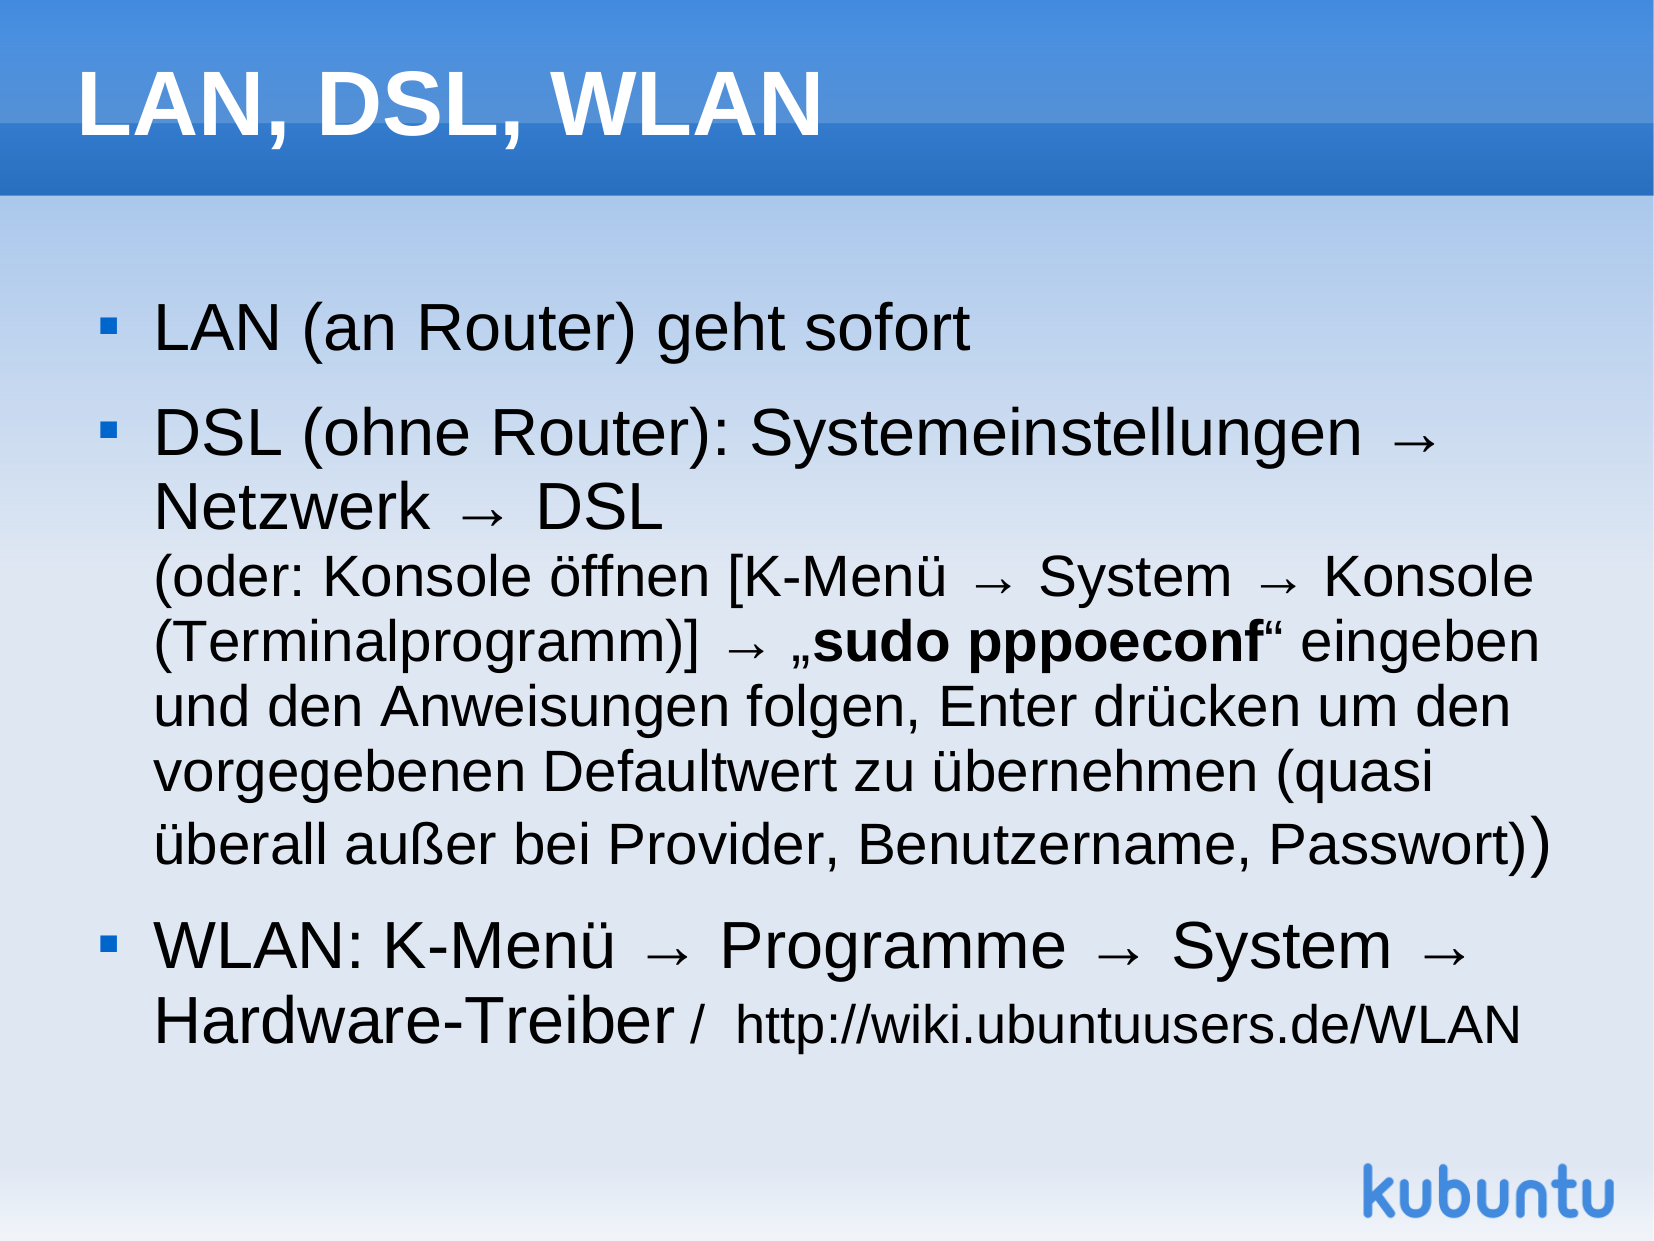

# LAN, DSL, WLAN
LAN (an Router) geht sofort
DSL (ohne Router): Systemeinstellungen → Netzwerk → DSL
(oder: Konsole öffnen [K-Menü → System → Konsole (Terminalprogramm)] → „sudo pppoeconf“ eingeben und den Anweisungen folgen, Enter drücken um den vorgegebenen Defaultwert zu übernehmen (quasi überall außer bei Provider, Benutzername, Passwort))
WLAN: K-Menü → Programme → System → Hardware-Treiber / http://wiki.ubuntuusers.de/WLAN